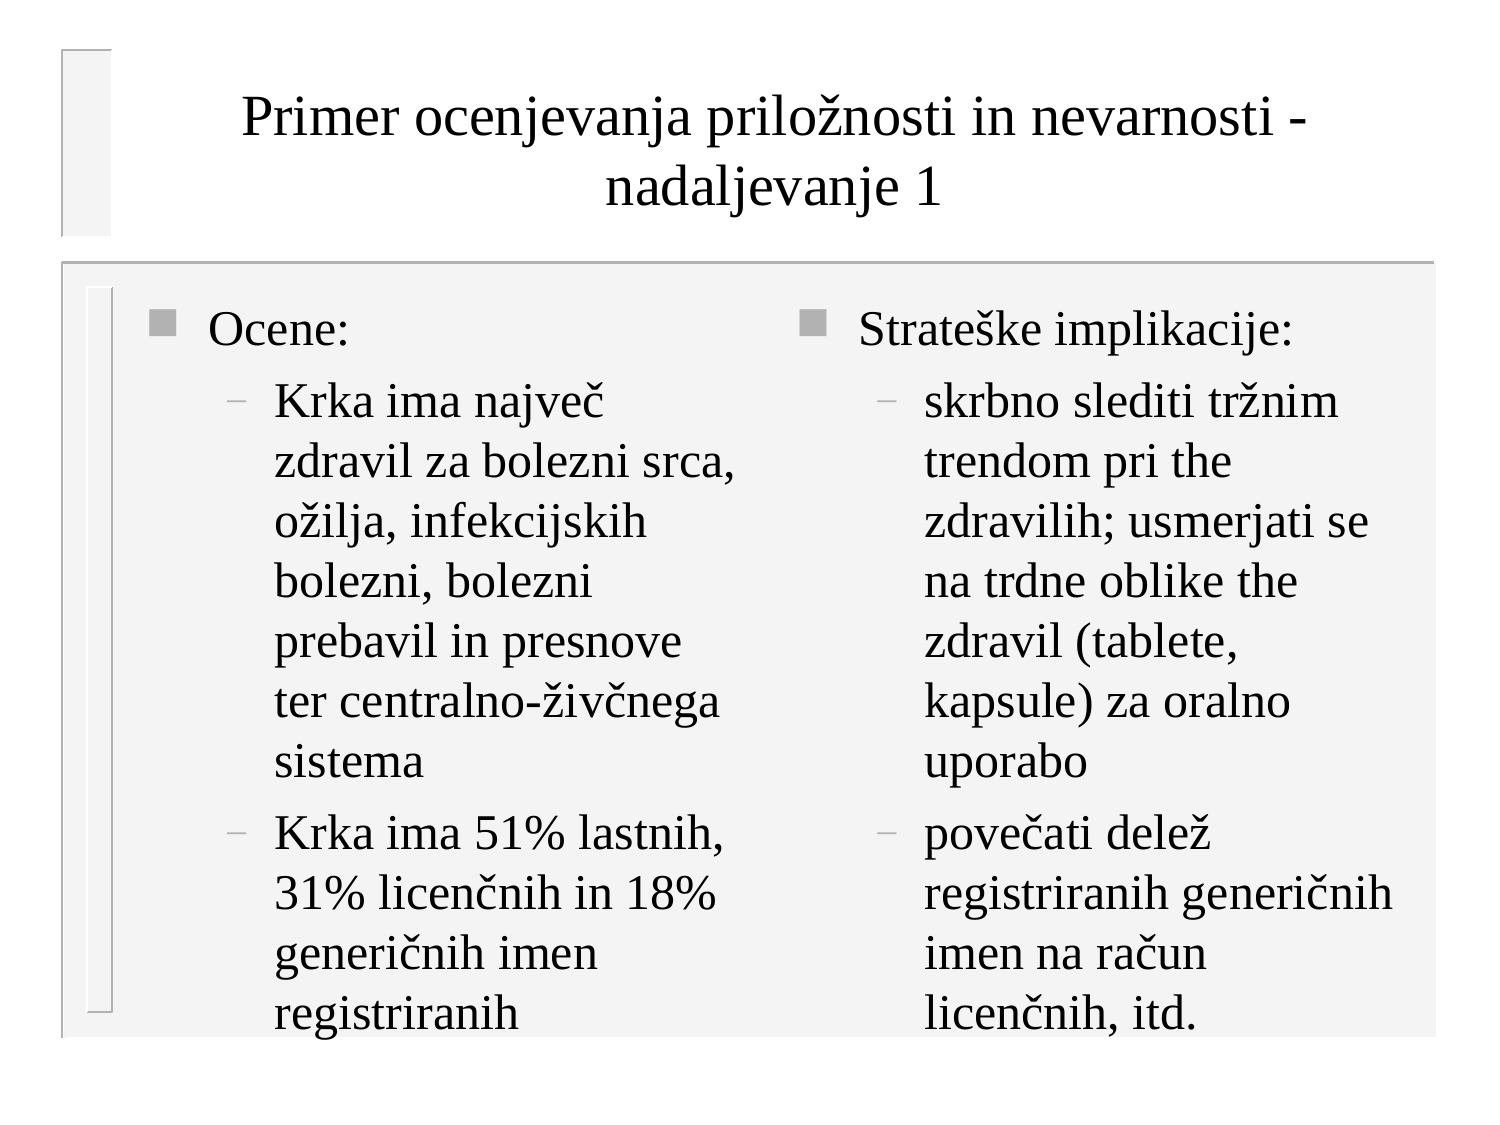

# Primer ocenjevanja priložnosti in nevarnosti - nadaljevanje 1
Ocene:
Krka ima največ zdravil za bolezni srca, ožilja, infekcijskih bolezni, bolezni prebavil in presnove ter centralno-živčnega sistema
Krka ima 51% lastnih, 31% licenčnih in 18% generičnih imen registriranih
Strateške implikacije:
skrbno slediti tržnim trendom pri the zdravilih; usmerjati se na trdne oblike the zdravil (tablete, kapsule) za oralno uporabo
povečati delež registriranih generičnih imen na račun licenčnih, itd.